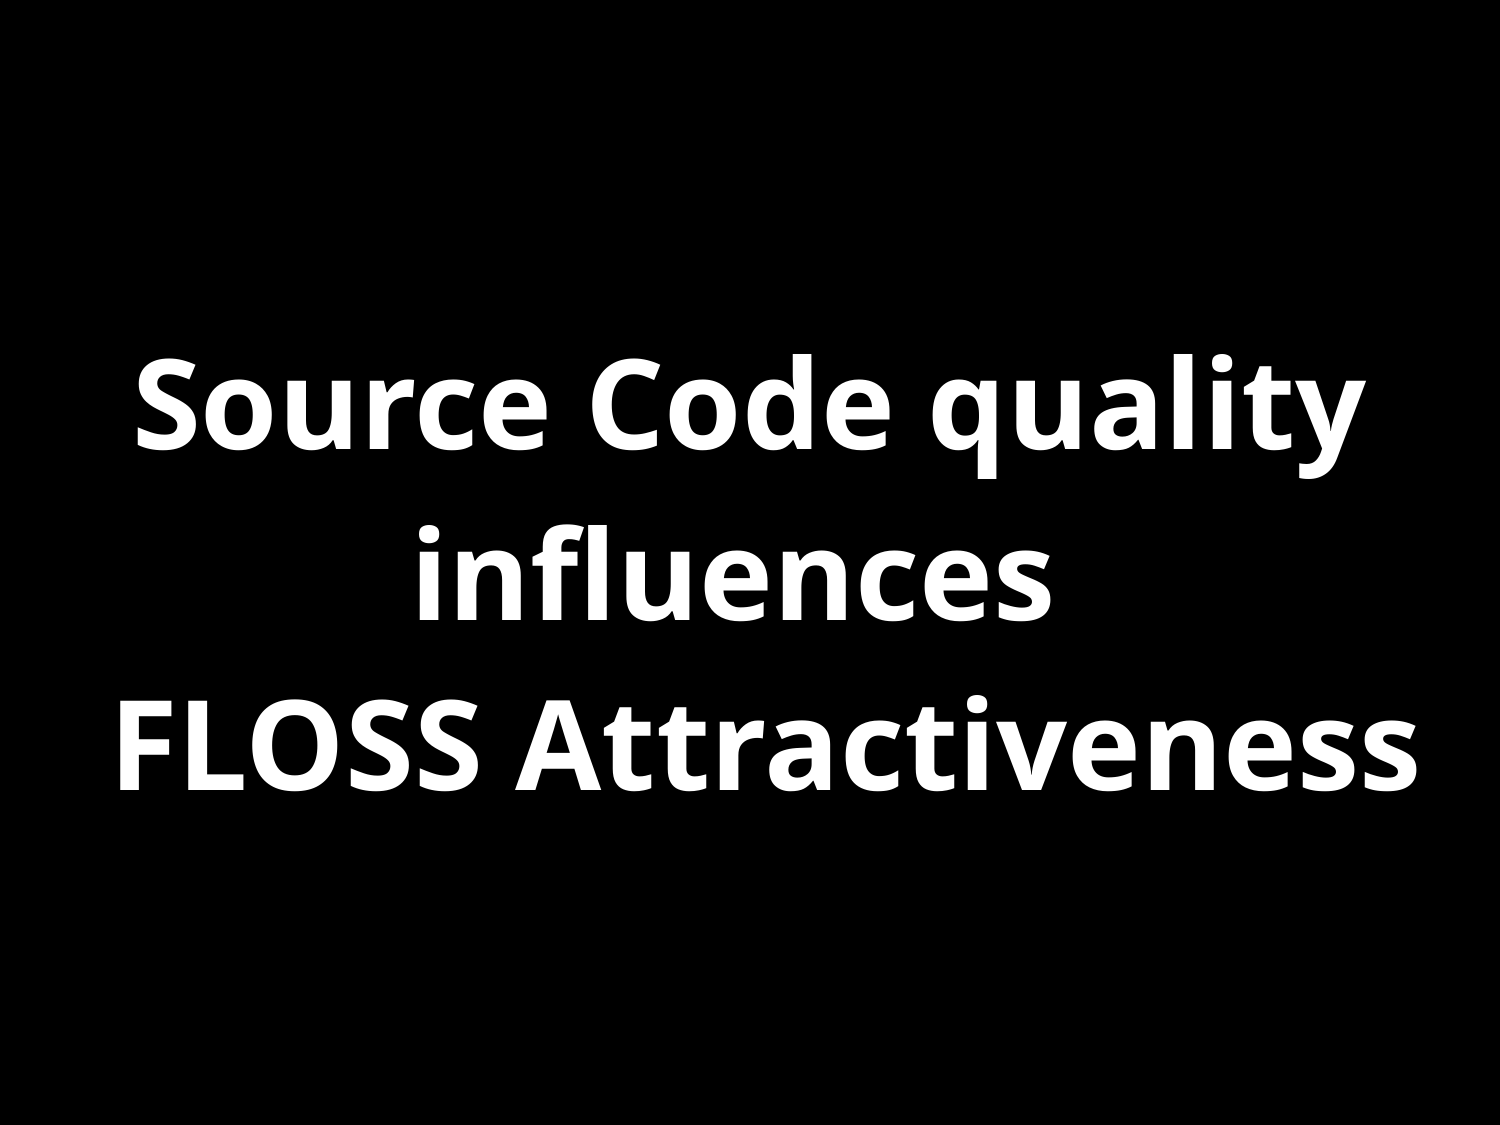

# Source Code quality influences FLOSS Attractiveness